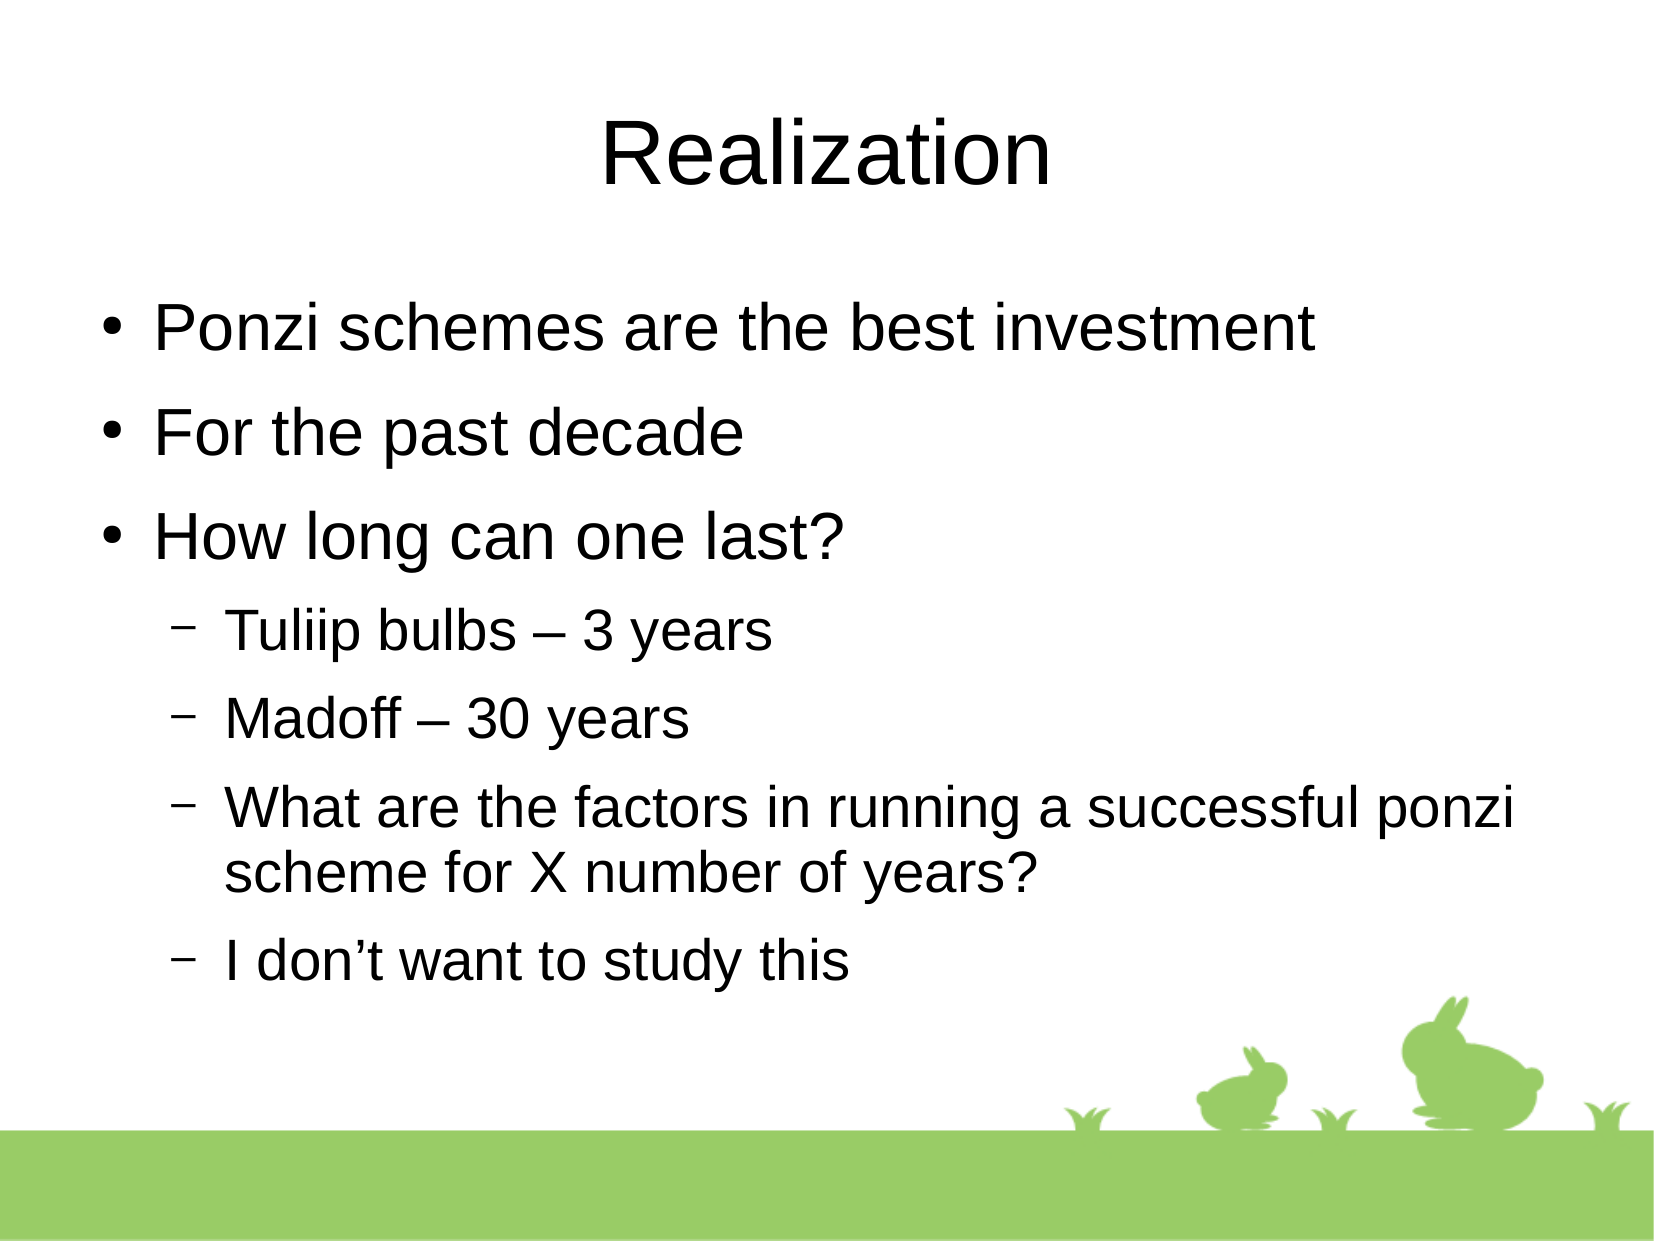

# Realization
Ponzi schemes are the best investment
For the past decade
How long can one last?
Tuliip bulbs – 3 years
Madoff – 30 years
What are the factors in running a successful ponzi scheme for X number of years?
I don’t want to study this